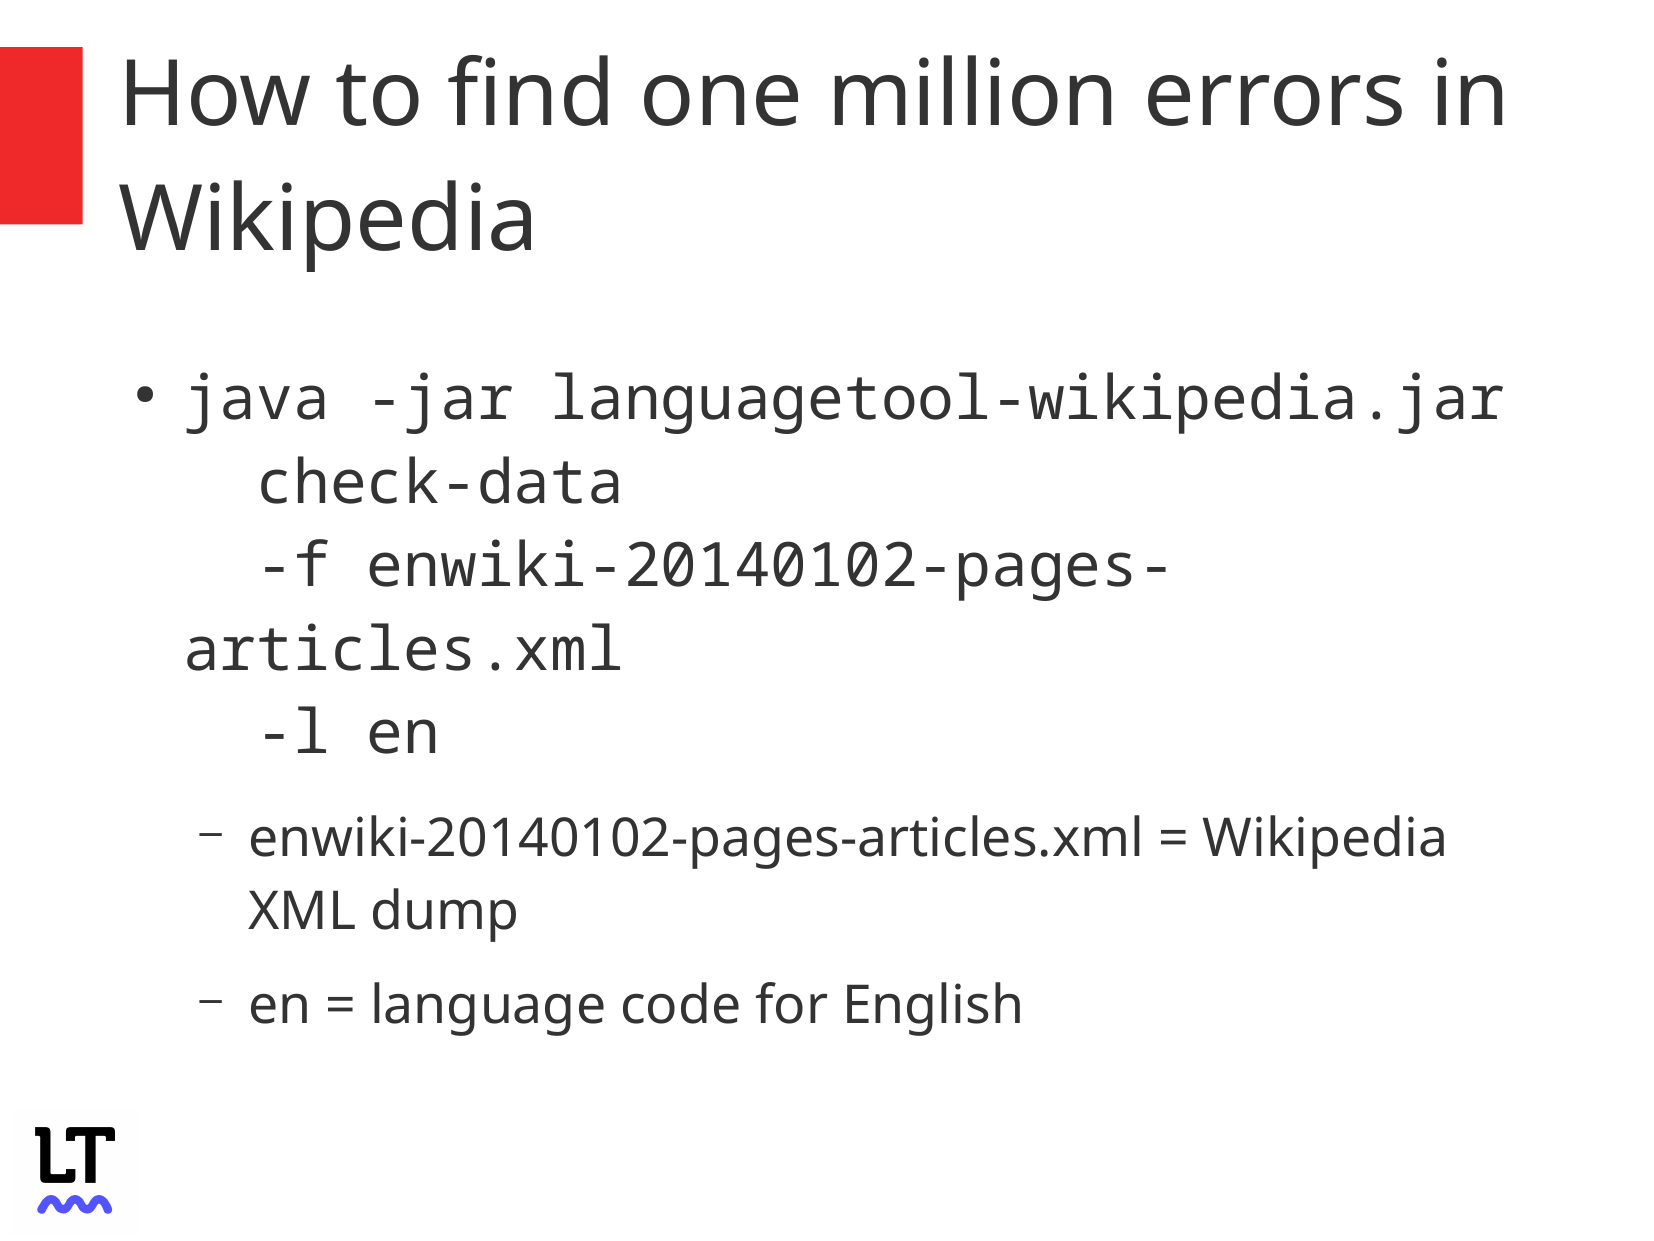

# How to find one million errors in Wikipedia
java -jar languagetool-wikipedia.jar
 check-data
 -f enwiki-20140102-pages-articles.xml
 -l en
enwiki-20140102-pages-articles.xml = Wikipedia XML dump
en = language code for English